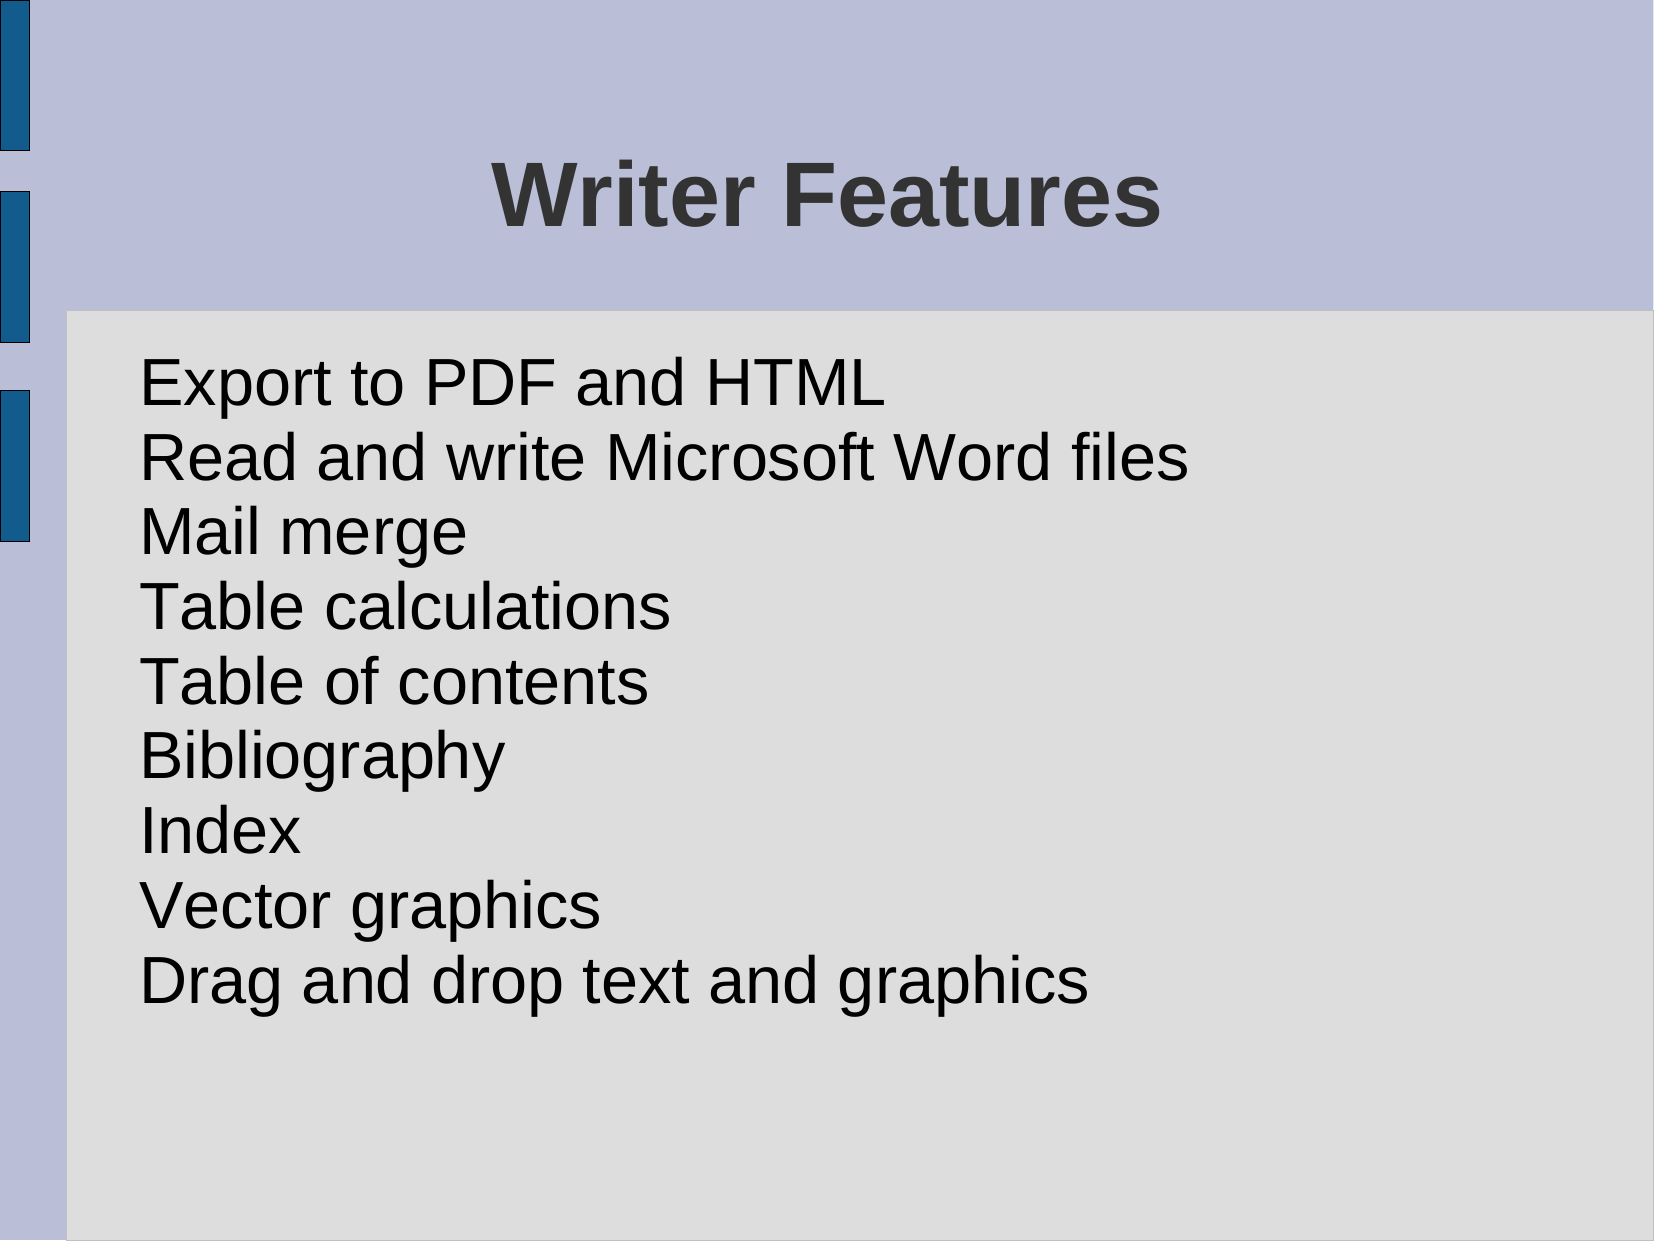

# Writer Features
Export to PDF and HTML
Read and write Microsoft Word files
Mail merge
Table calculations
Table of contents
Bibliography
Index
Vector graphics
Drag and drop text and graphics